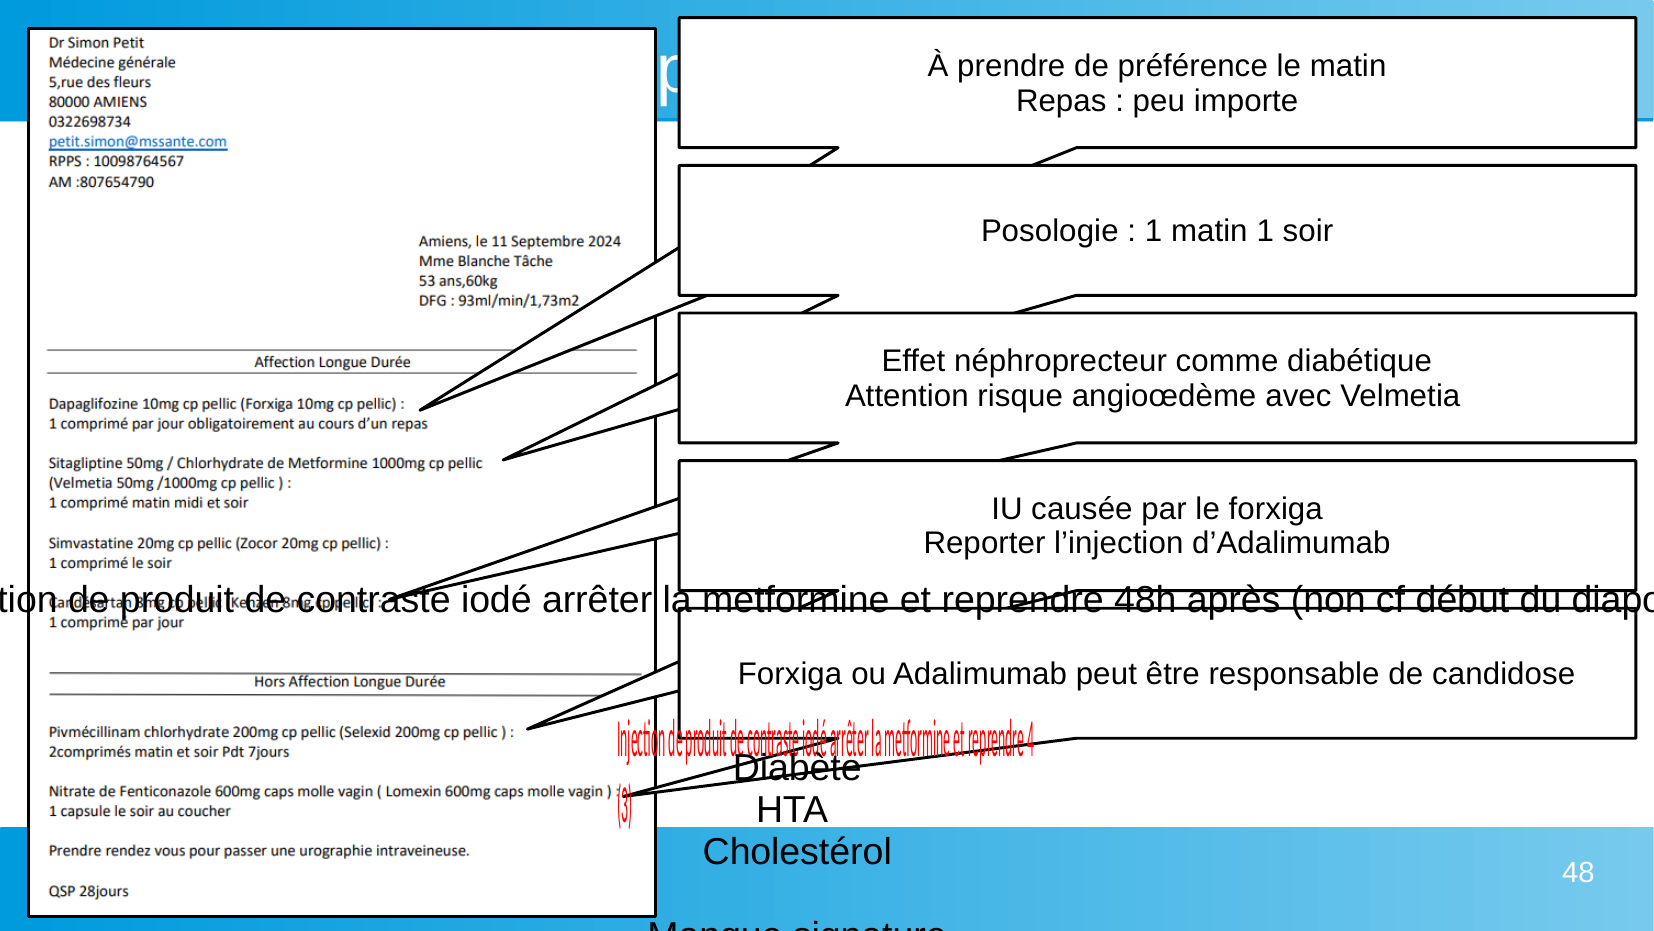

À prendre de préférence le matin
Repas : peu importe
# Septembre 2024
Posologie : 1 matin 1 soir
Effet néphroprecteur comme diabétique
Attention risque angioœdème avec Velmetia
IU causée par le forxiga
Reporter l’injection d’Adalimumab
Forxiga ou Adalimumab peut être responsable de candidose
48